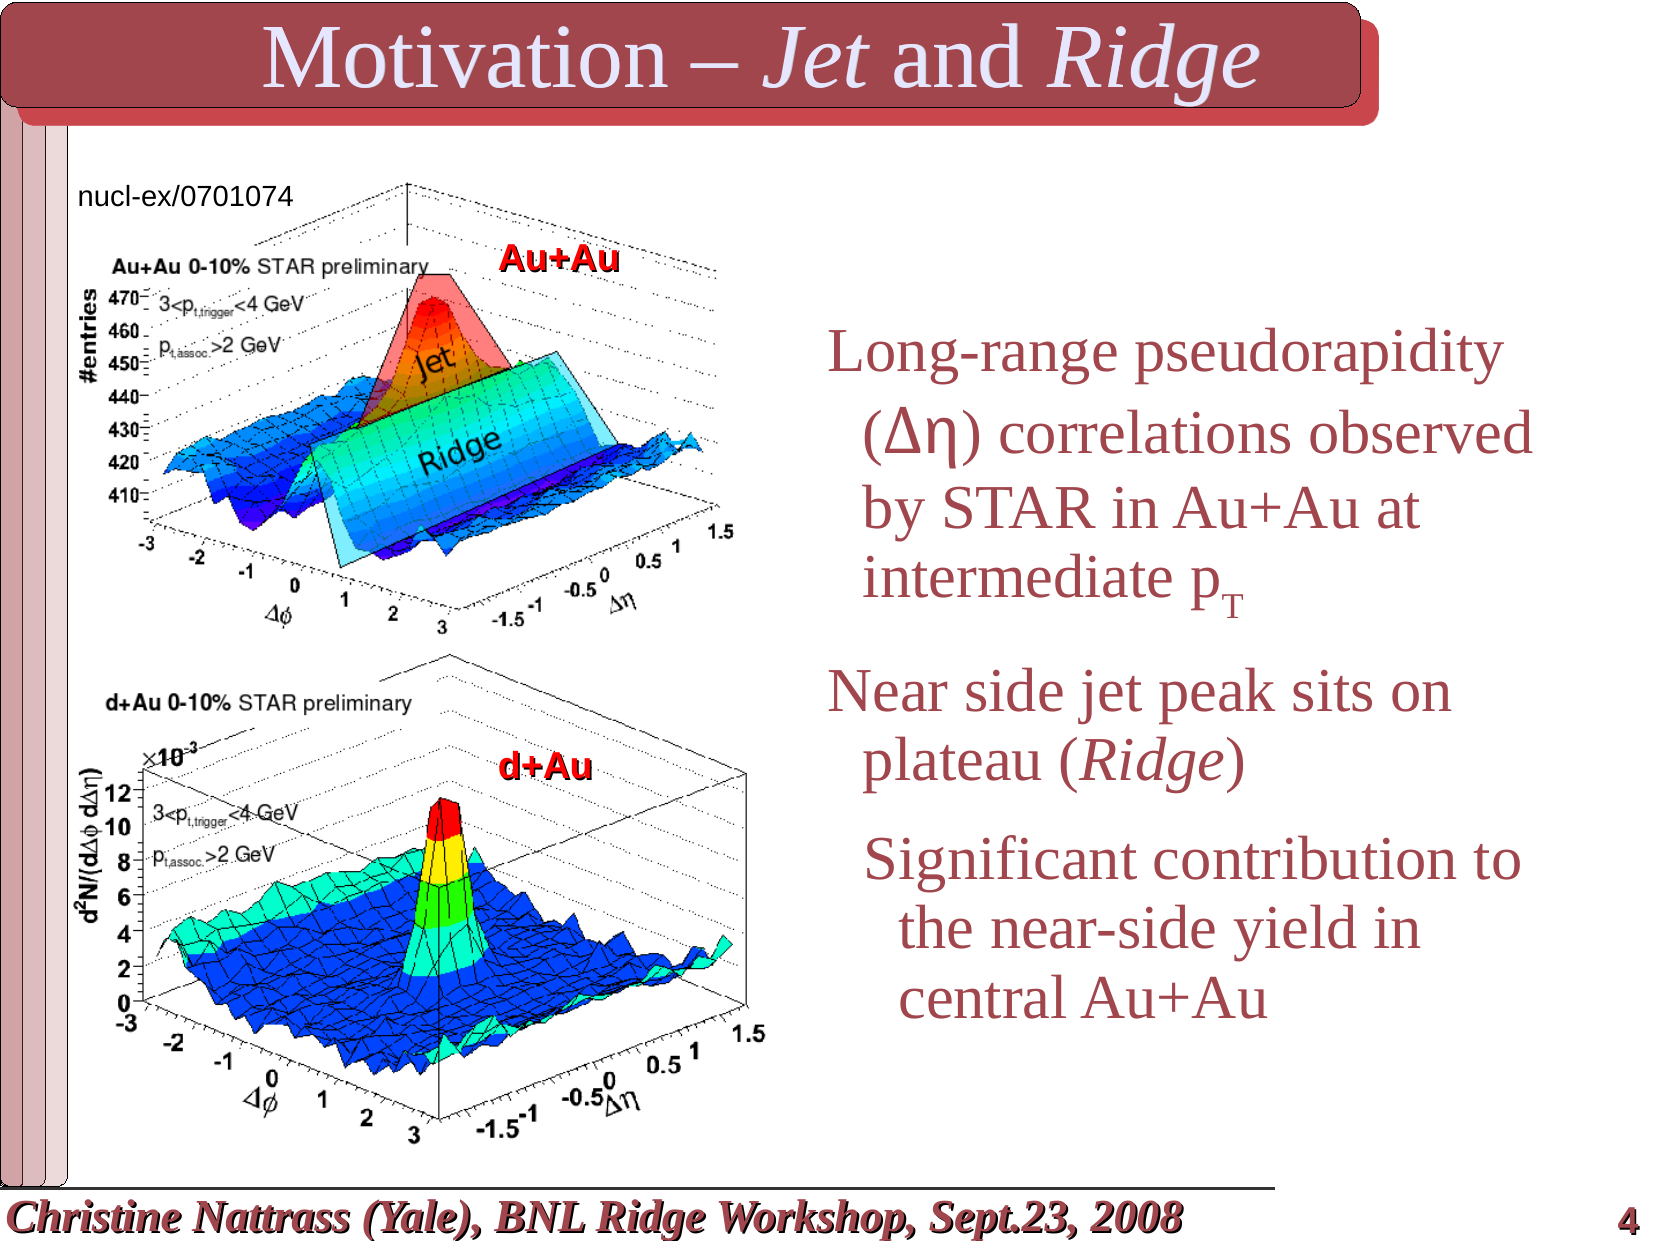

# Motivation – Jet and Ridge
nucl-ex/0701074
Au+Au
Long-range pseudorapidity
(Δη) correlations observed by STAR in Au+Au at intermediate pT
Near side jet peak sits on plateau (Ridge)‏
Significant contribution to the near-side yield in central Au+Au
d+Au